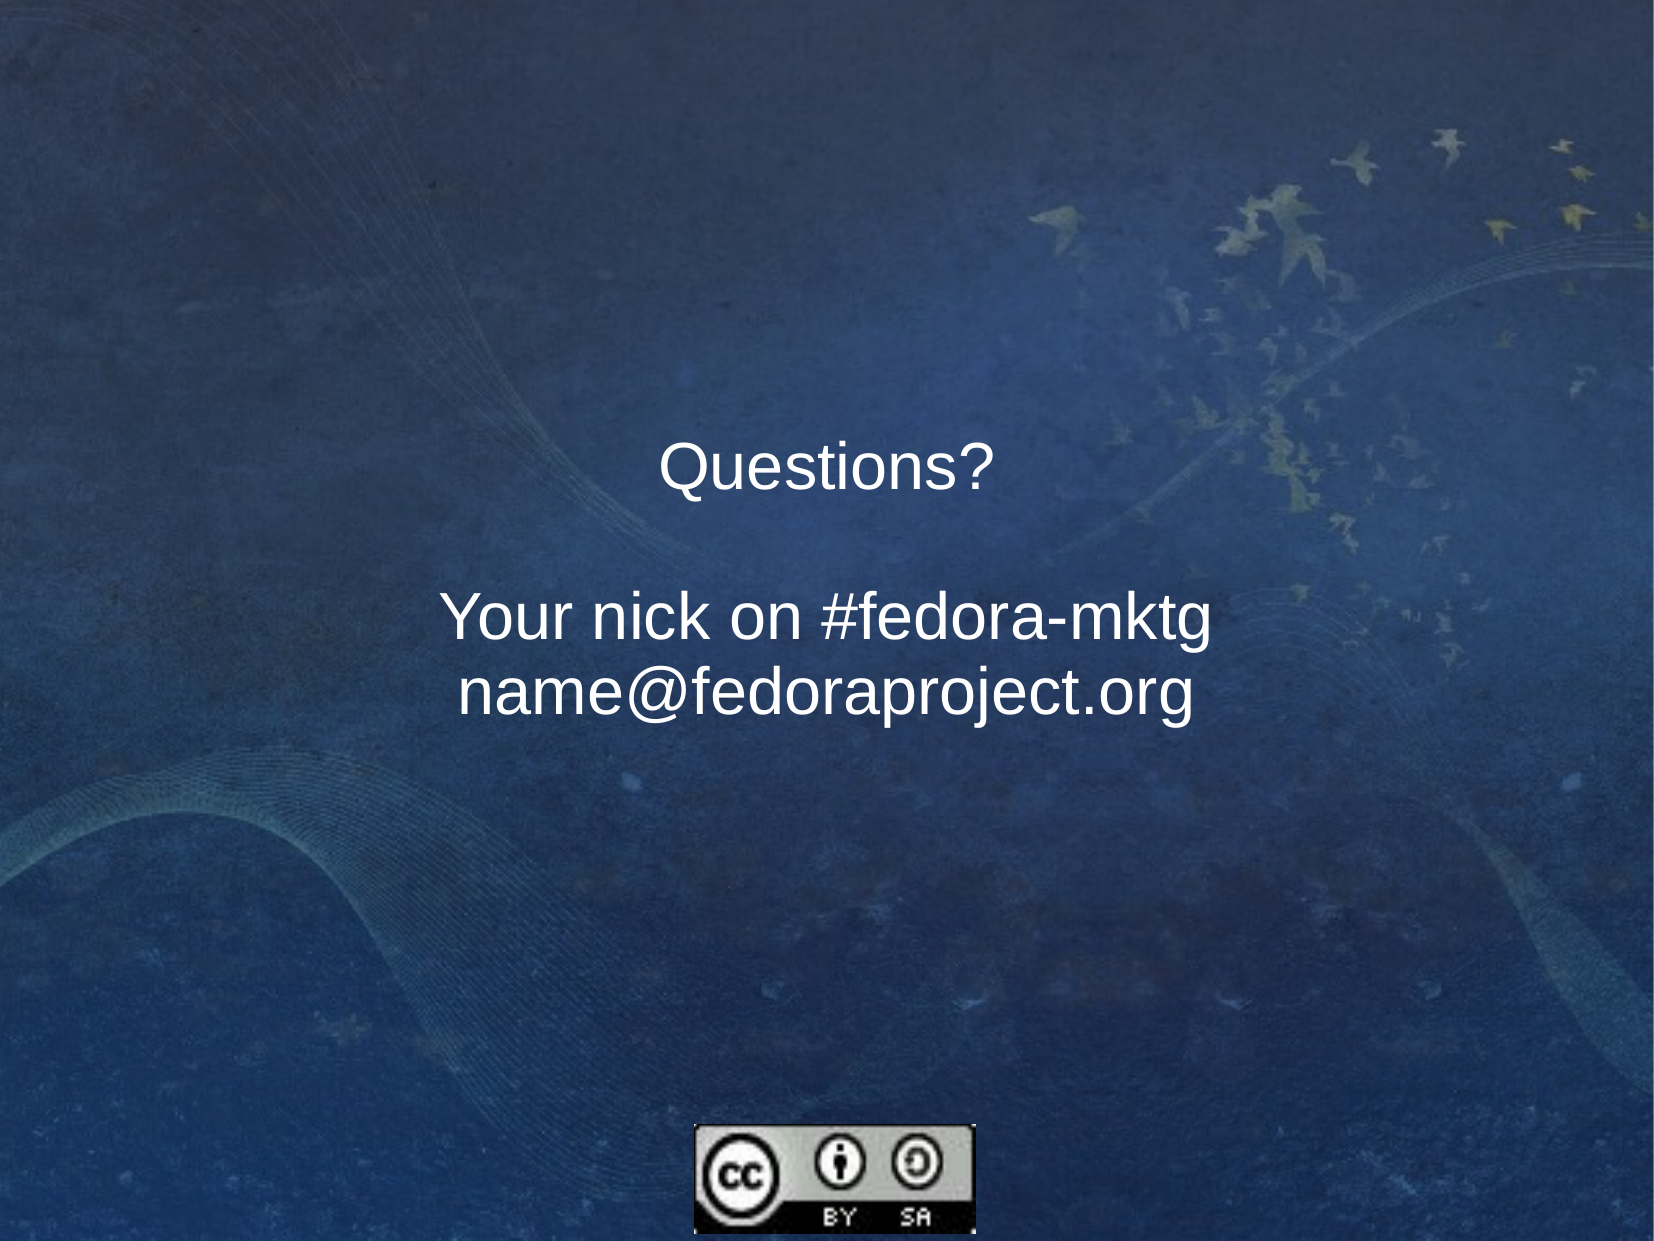

# Questions?
Your nick on #fedora-mktg
name@fedoraproject.org